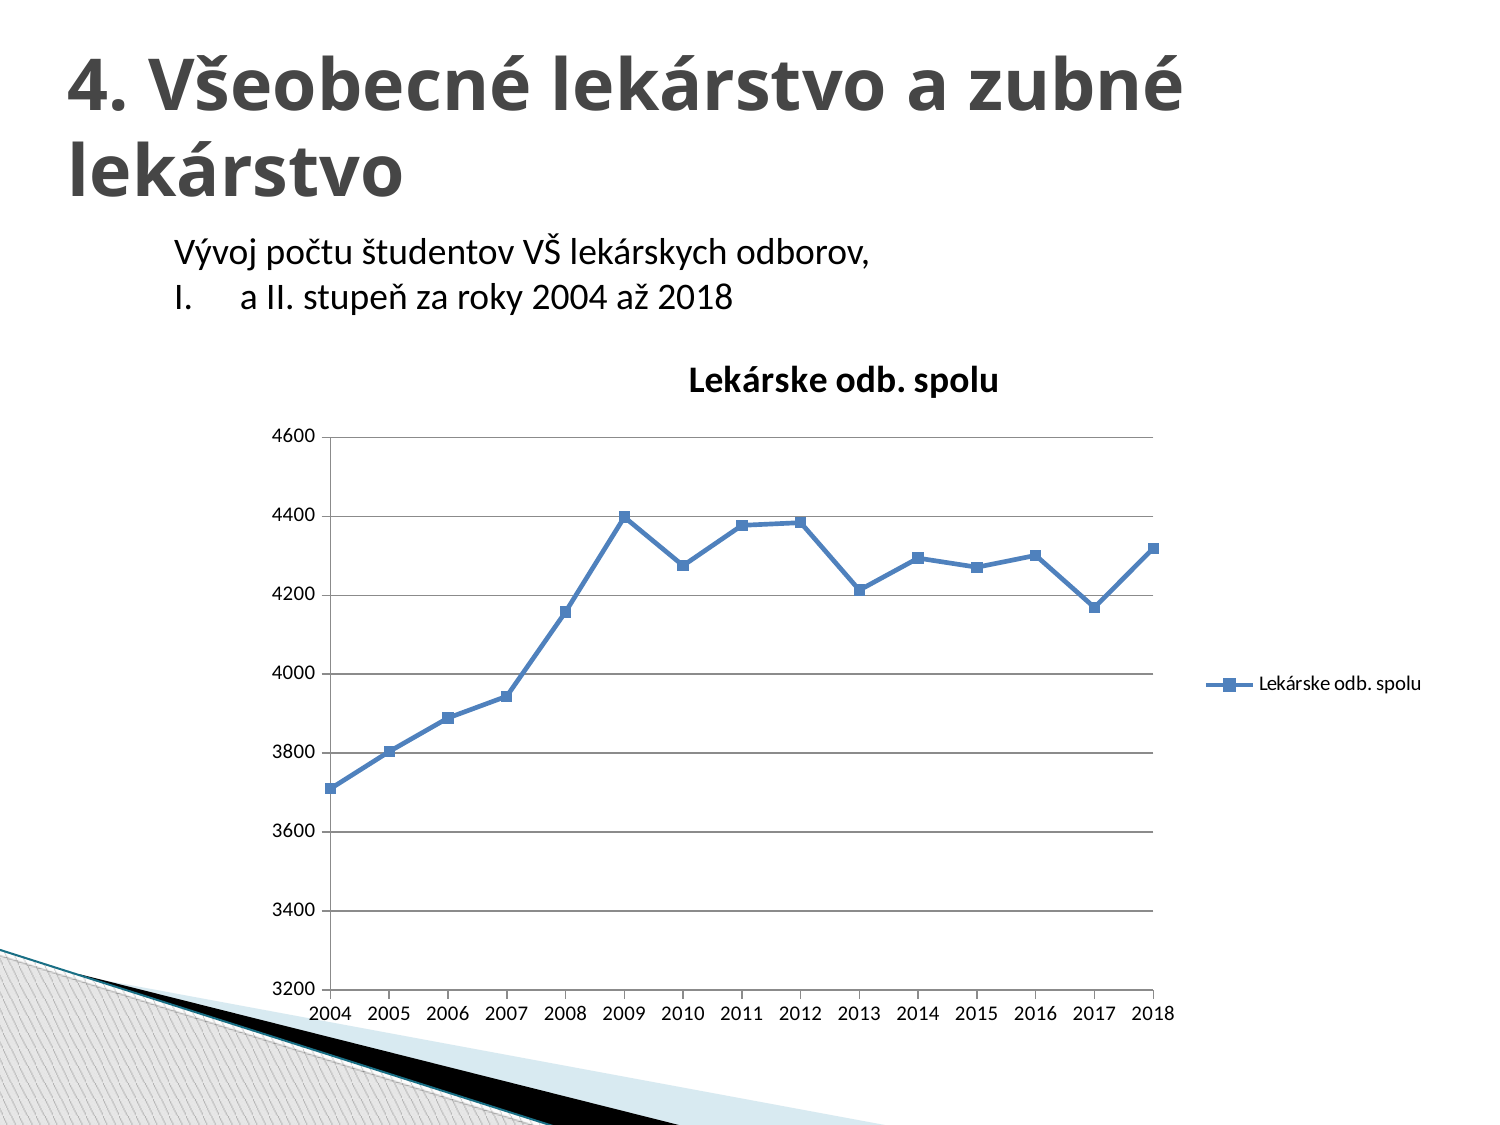

4. Všeobecné lekárstvo a zubné lekárstvo
Vývoj počtu študentov VŠ lekárskych odborov,
a II. stupeň za roky 2004 až 2018
#
### Chart: Lekárske odb. spolu
| Category | Lekárske odb. spolu |
|---|---|
| 2004 | 3710.0 |
| 2005 | 3804.0 |
| 2006 | 3889.0 |
| 2007 | 3944.0 |
| 2008 | 4158.0 |
| 2009 | 4398.0 |
| 2010 | 4275.0 |
| 2011 | 4377.0 |
| 2012 | 4384.0 |
| 2013 | 4213.0 |
| 2014 | 4294.0 |
| 2015 | 4271.0 |
| 2016 | 4301.0 |
| 2017 | 4169.0 |
| 2018 | 4319.0 |